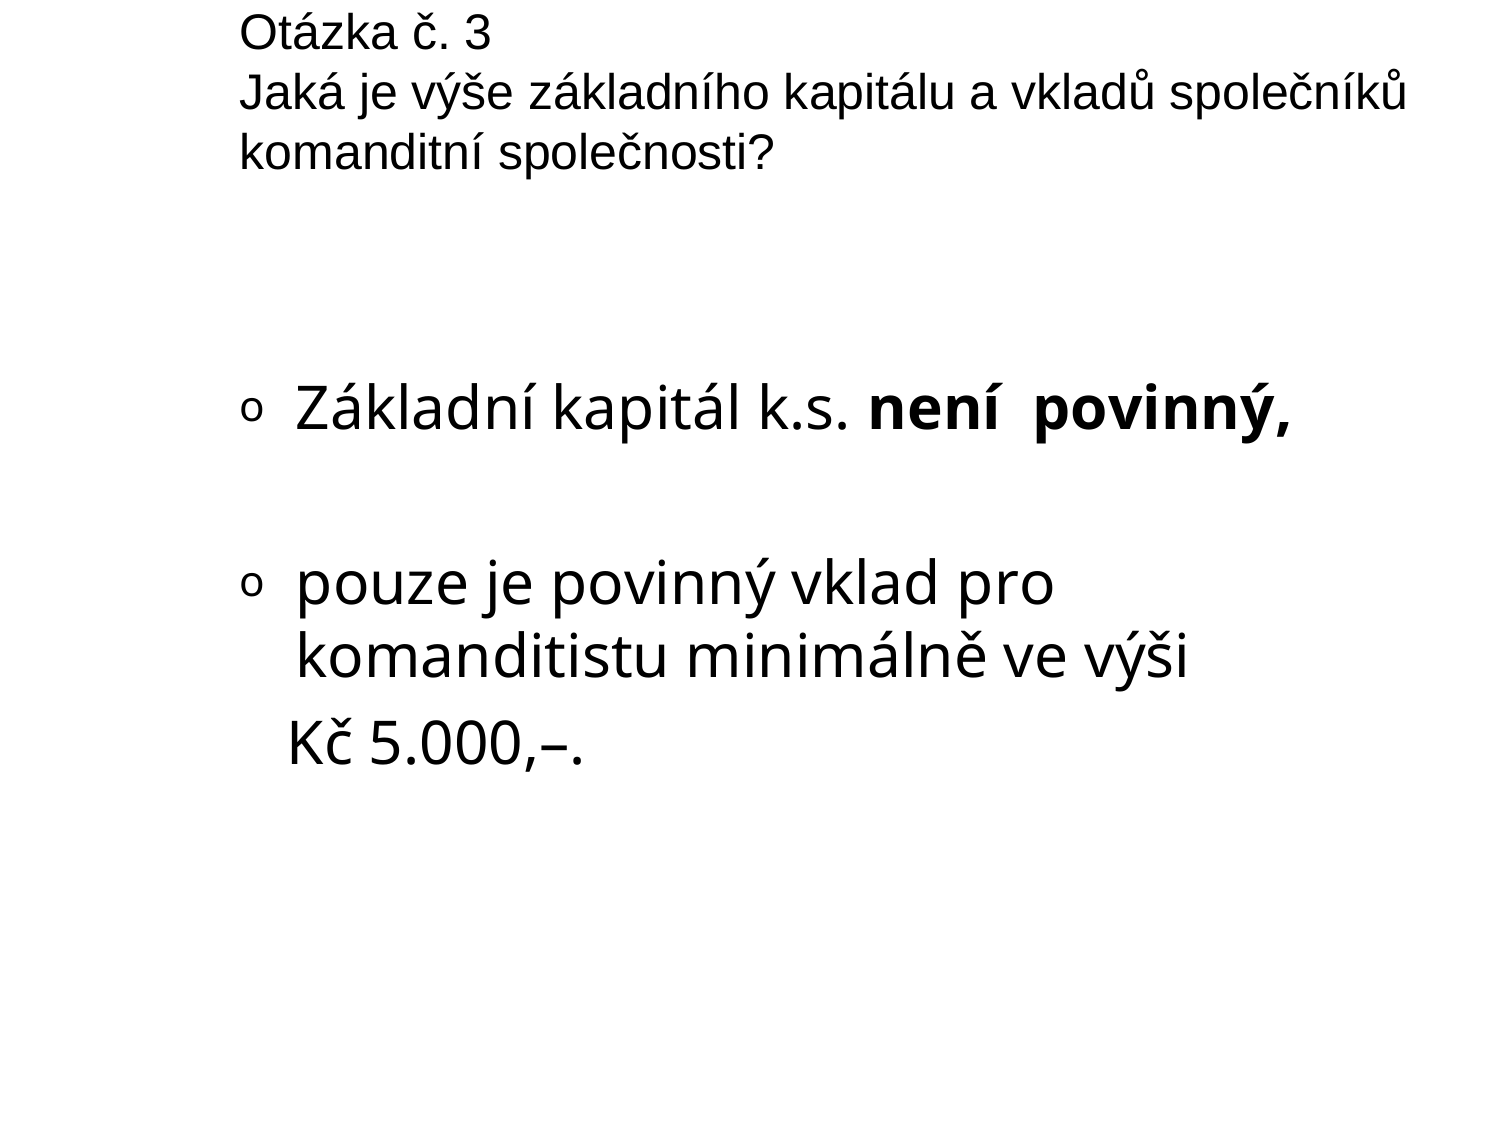

# Otázka č. 3 Jaká je výše základního kapitálu a vkladů společníků komanditní společnosti?
Základní kapitál k.s. není povinný,
pouze je povinný vklad pro komanditistu minimálně ve výši
 Kč 5.000,–.